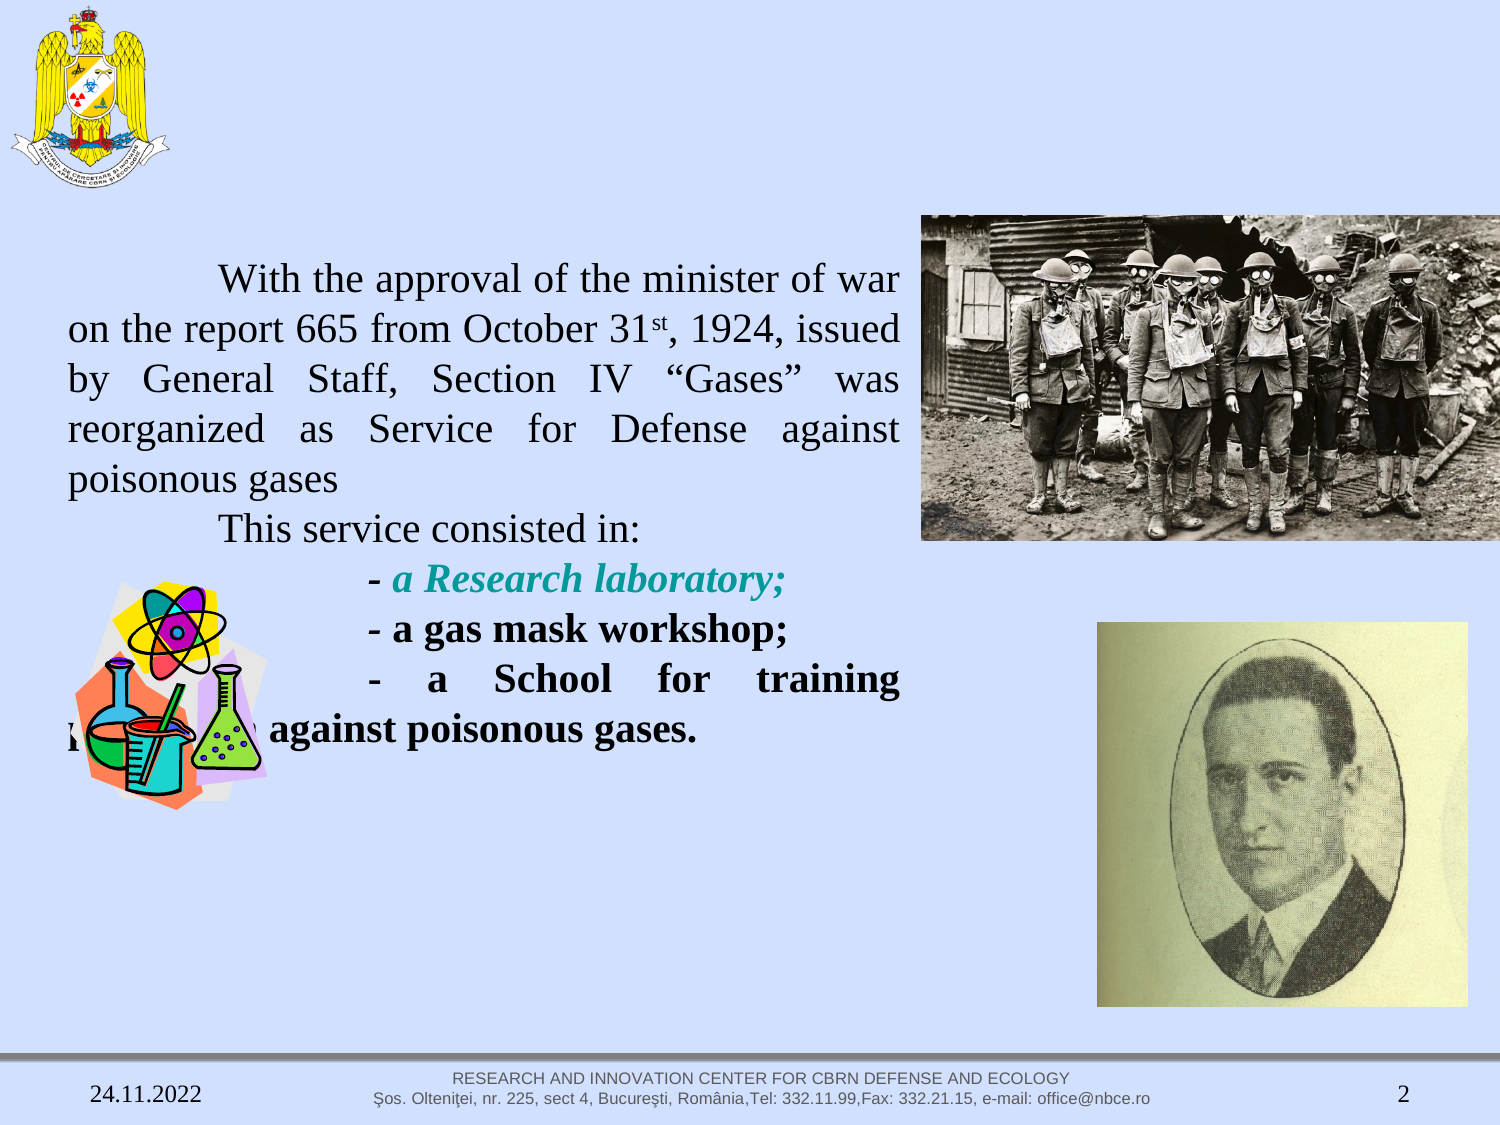

With the approval of the minister of war on the report 665 from October 31st, 1924, issued by General Staff, Section IV “Gases” was reorganized as Service for Defense against poisonous gases
	This service consisted in:
		- a Research laboratory;
		- a gas mask workshop;
		- a School for training protecyion against poisonous gases.
RESEARCH AND INNOVATION CENTER FOR CBRN DEFENSE AND ECOLOGY
Şos. Olteniţei, nr. 225, sect 4, Bucureşti, România,Tel: 332.11.99,Fax: 332.21.15, e-mail: office@nbce.ro
24.11.2022